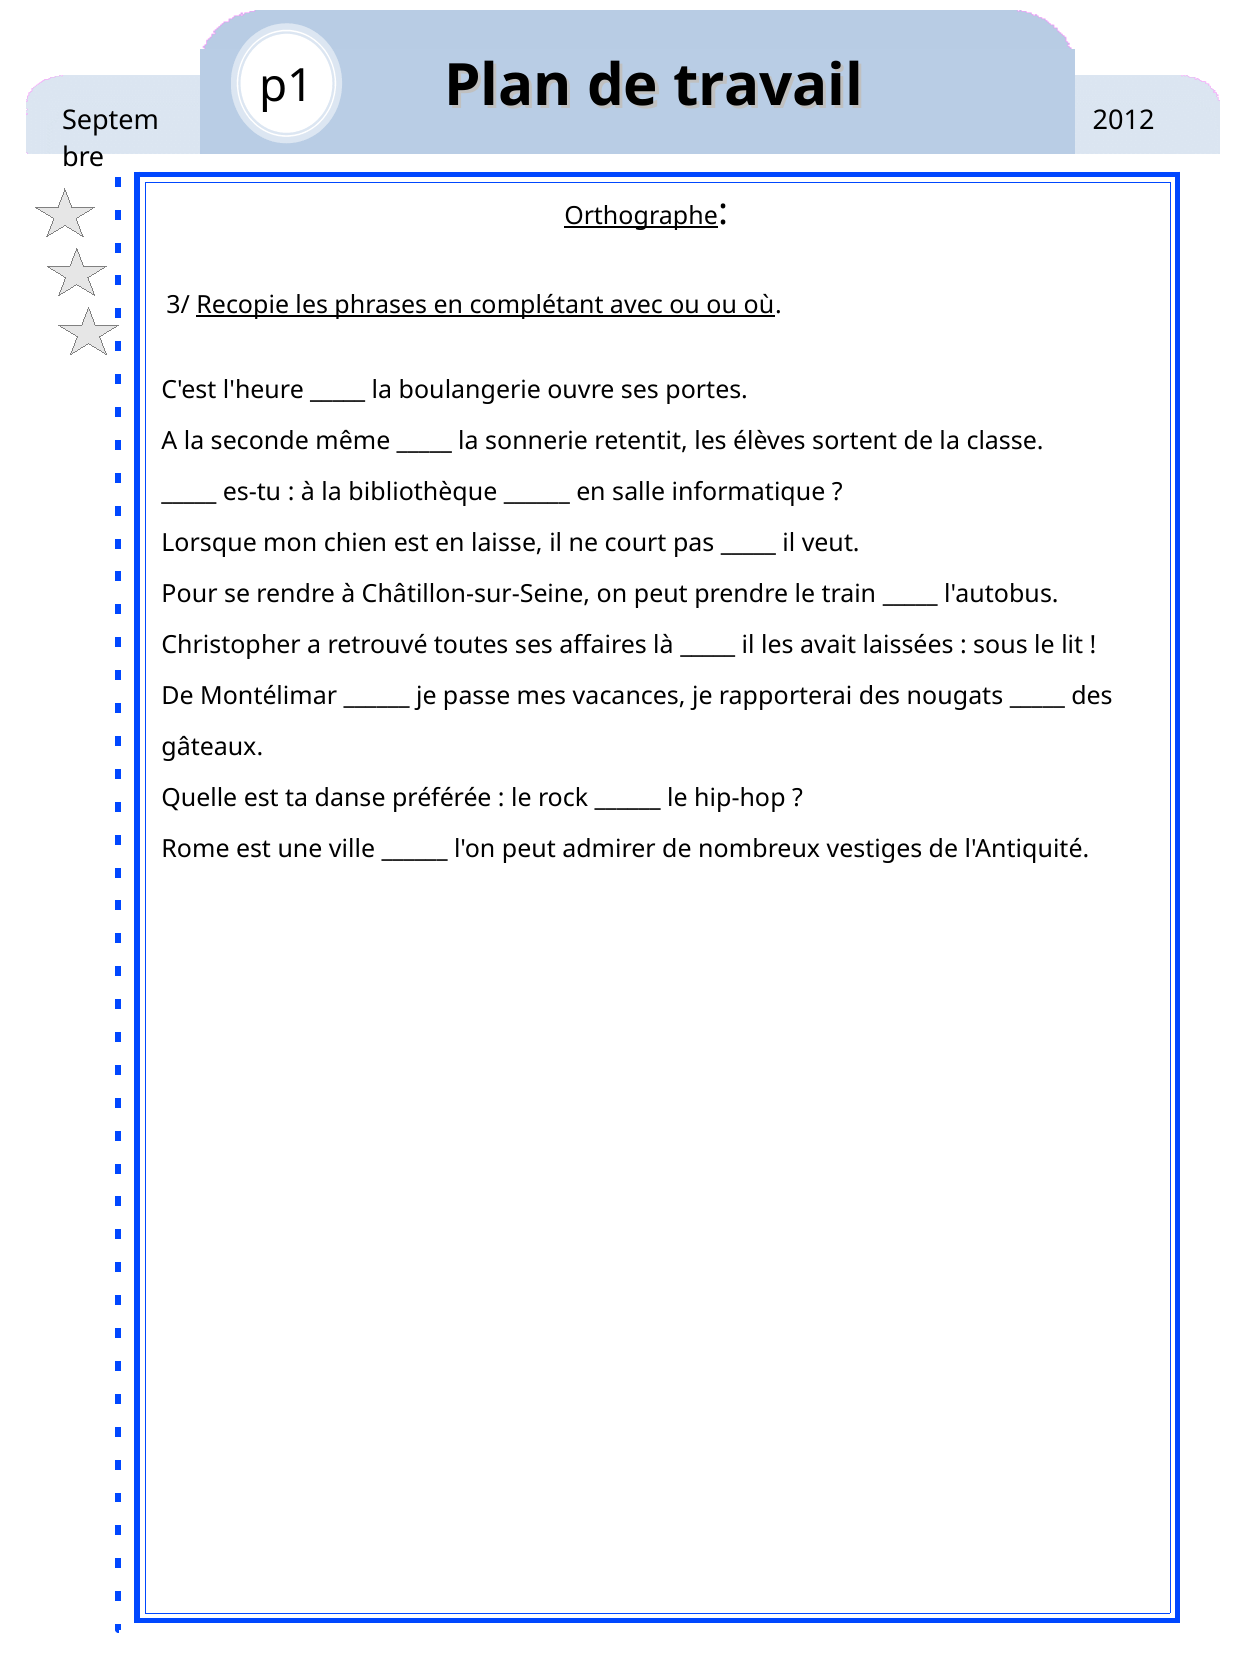

p1
Plan de travail
Septembre
2012
| |
| --- |
Orthographe:
 3/ Recopie les phrases en complétant avec ou ou où.
C'est l'heure _____ la boulangerie ouvre ses portes.
A la seconde même _____ la sonnerie retentit, les élèves sortent de la classe.
_____ es-tu : à la bibliothèque ______ en salle informatique ?
Lorsque mon chien est en laisse, il ne court pas _____ il veut.
Pour se rendre à Châtillon-sur-Seine, on peut prendre le train _____ l'autobus.
Christopher a retrouvé toutes ses affaires là _____ il les avait laissées : sous le lit !
De Montélimar ______ je passe mes vacances, je rapporterai des nougats _____ des gâteaux.
Quelle est ta danse préférée : le rock ______ le hip-hop ?
Rome est une ville ______ l'on peut admirer de nombreux vestiges de l'Antiquité.